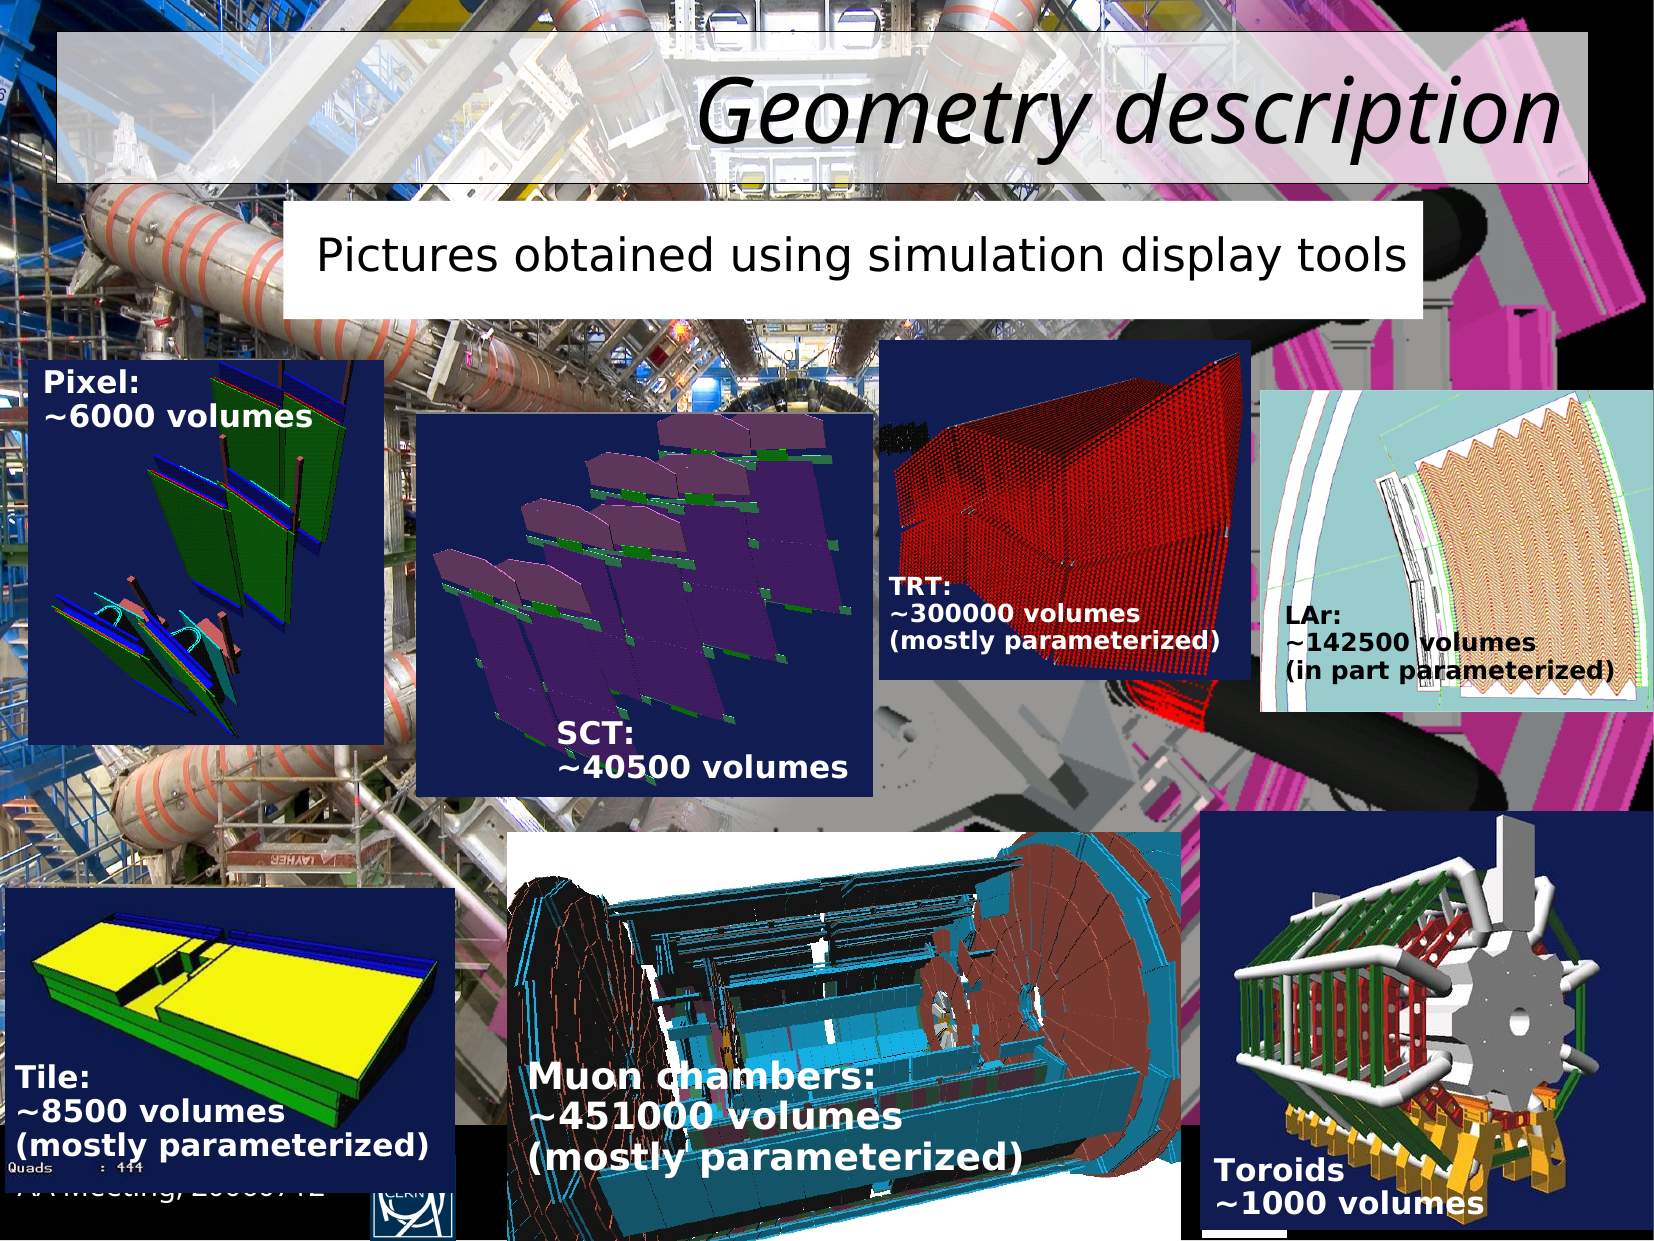

# Geometry description
Pictures obtained using simulation display tools
TRT:
~300000 volumes
(mostly parameterized)
Pixel:
~6000 volumes
LAr:
~142500 volumes
(in part parameterized)
SCT:
~40500 volumes
Toroids
~1000 volumes
Muon chambers:
~451000 volumes
(mostly parameterized)
Tile:
~8500 volumes
(mostly parameterized)
AA Meeting, 20060712
6
Andrea Di Simone - CERN and INFN-CNAF